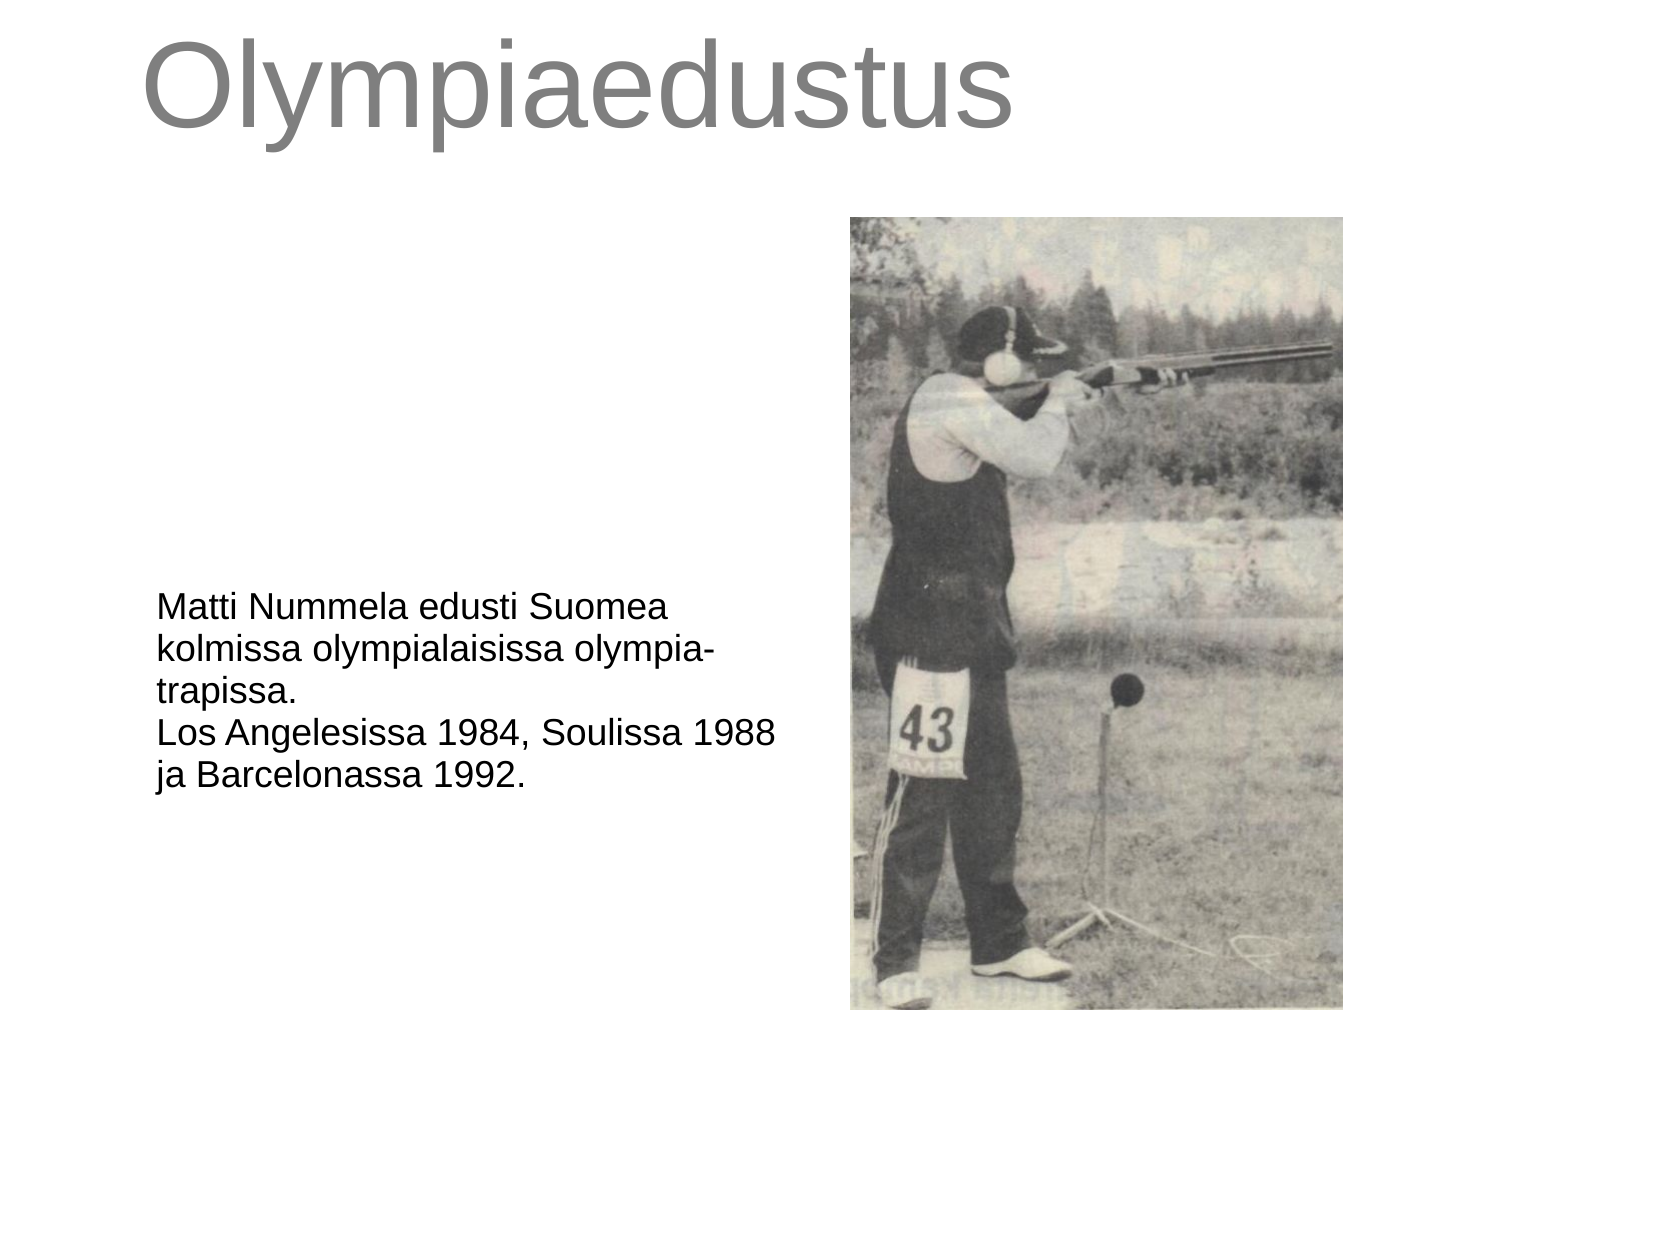

Olympiaedustus
#
Matti Nummela edusti Suomea kolmissa olympialaisissa olympia-trapissa.
Los Angelesissa 1984, Soulissa 1988 ja Barcelonassa 1992.